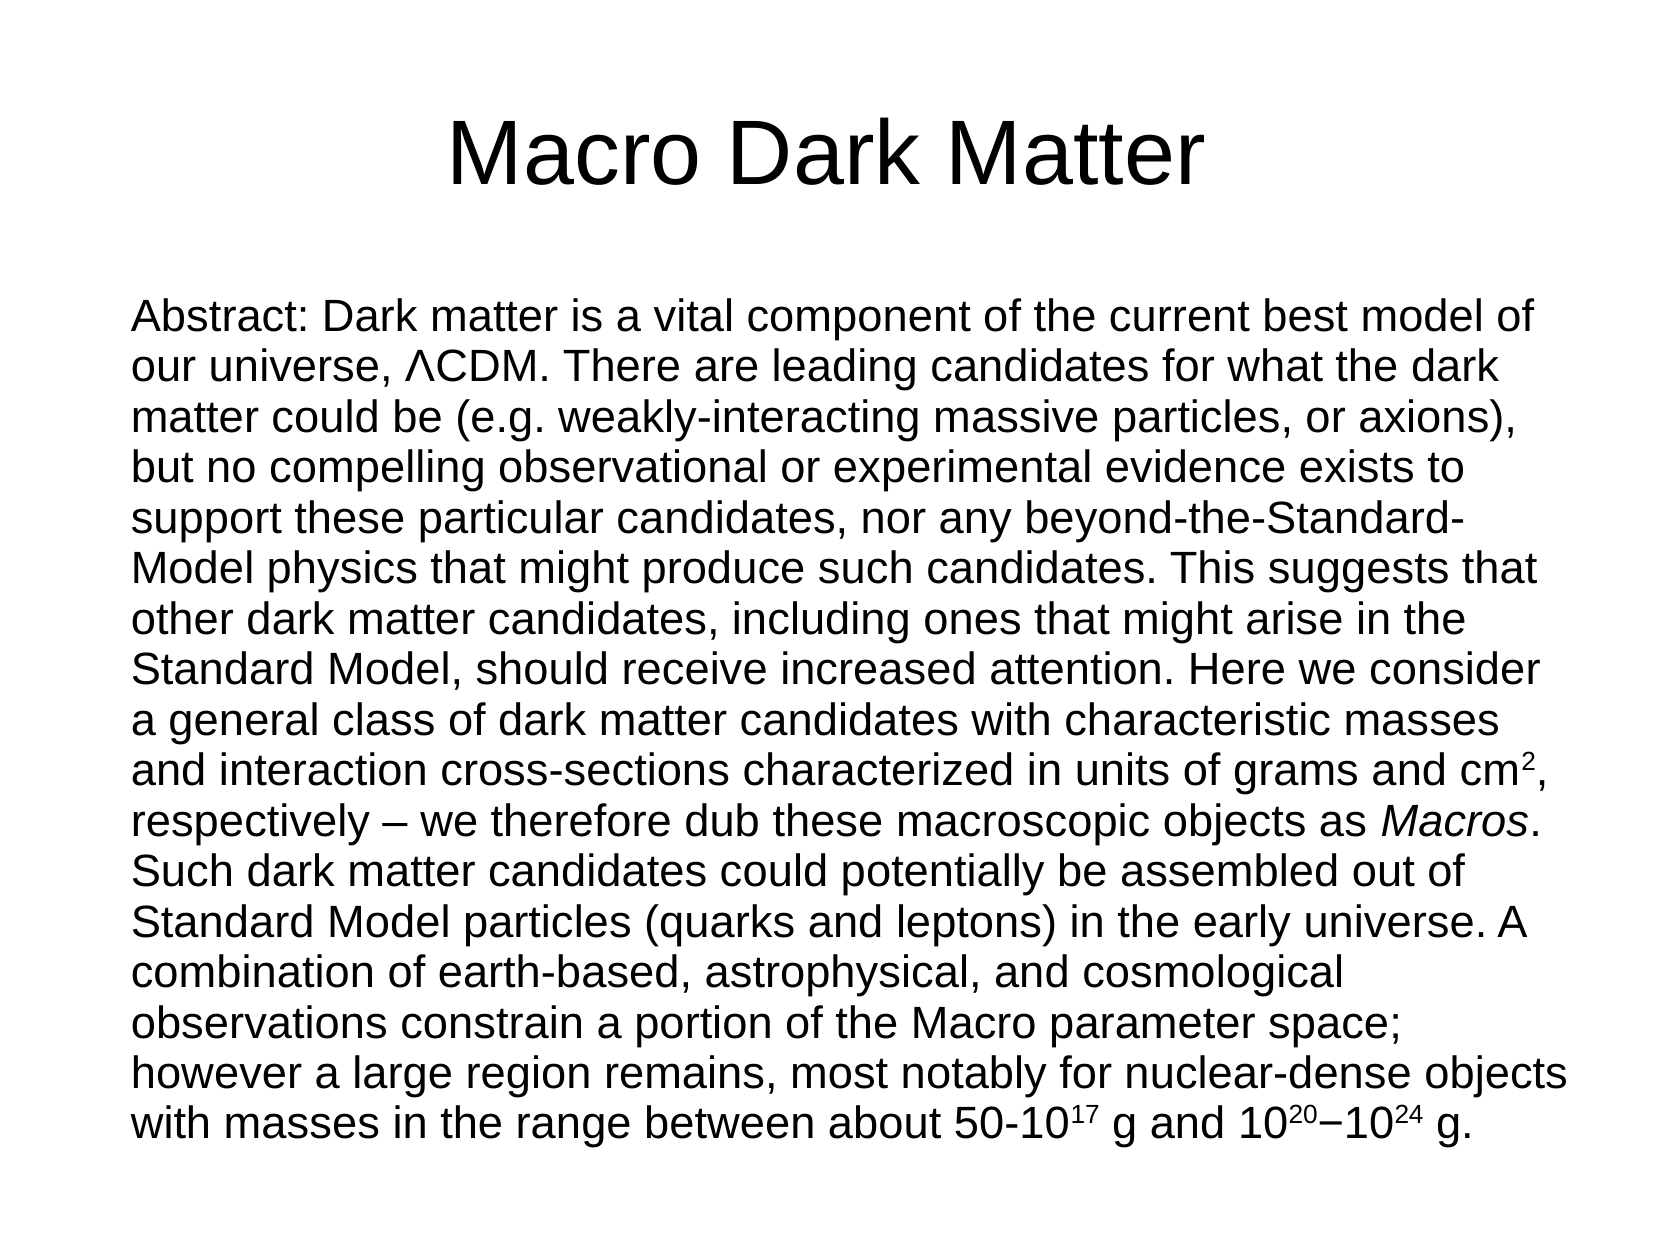

# Macro Dark Matter
Abstract: Dark matter is a vital component of the current best model of our universe, ΛCDM. There are leading candidates for what the dark matter could be (e.g. weakly-interacting massive particles, or axions), but no compelling observational or experimental evidence exists to support these particular candidates, nor any beyond-the-Standard-Model physics that might produce such candidates. This suggests that other dark matter candidates, including ones that might arise in the Standard Model, should receive increased attention. Here we consider a general class of dark matter candidates with characteristic masses and interaction cross-sections characterized in units of grams and cm2, respectively – we therefore dub these macroscopic objects as Macros. Such dark matter candidates could potentially be assembled out of Standard Model particles (quarks and leptons) in the early universe. A combination of earth-based, astrophysical, and cosmological observations constrain a portion of the Macro parameter space; however a large region remains, most notably for nuclear-dense objects with masses in the range between about 50-1017 g and 1020−1024 g.